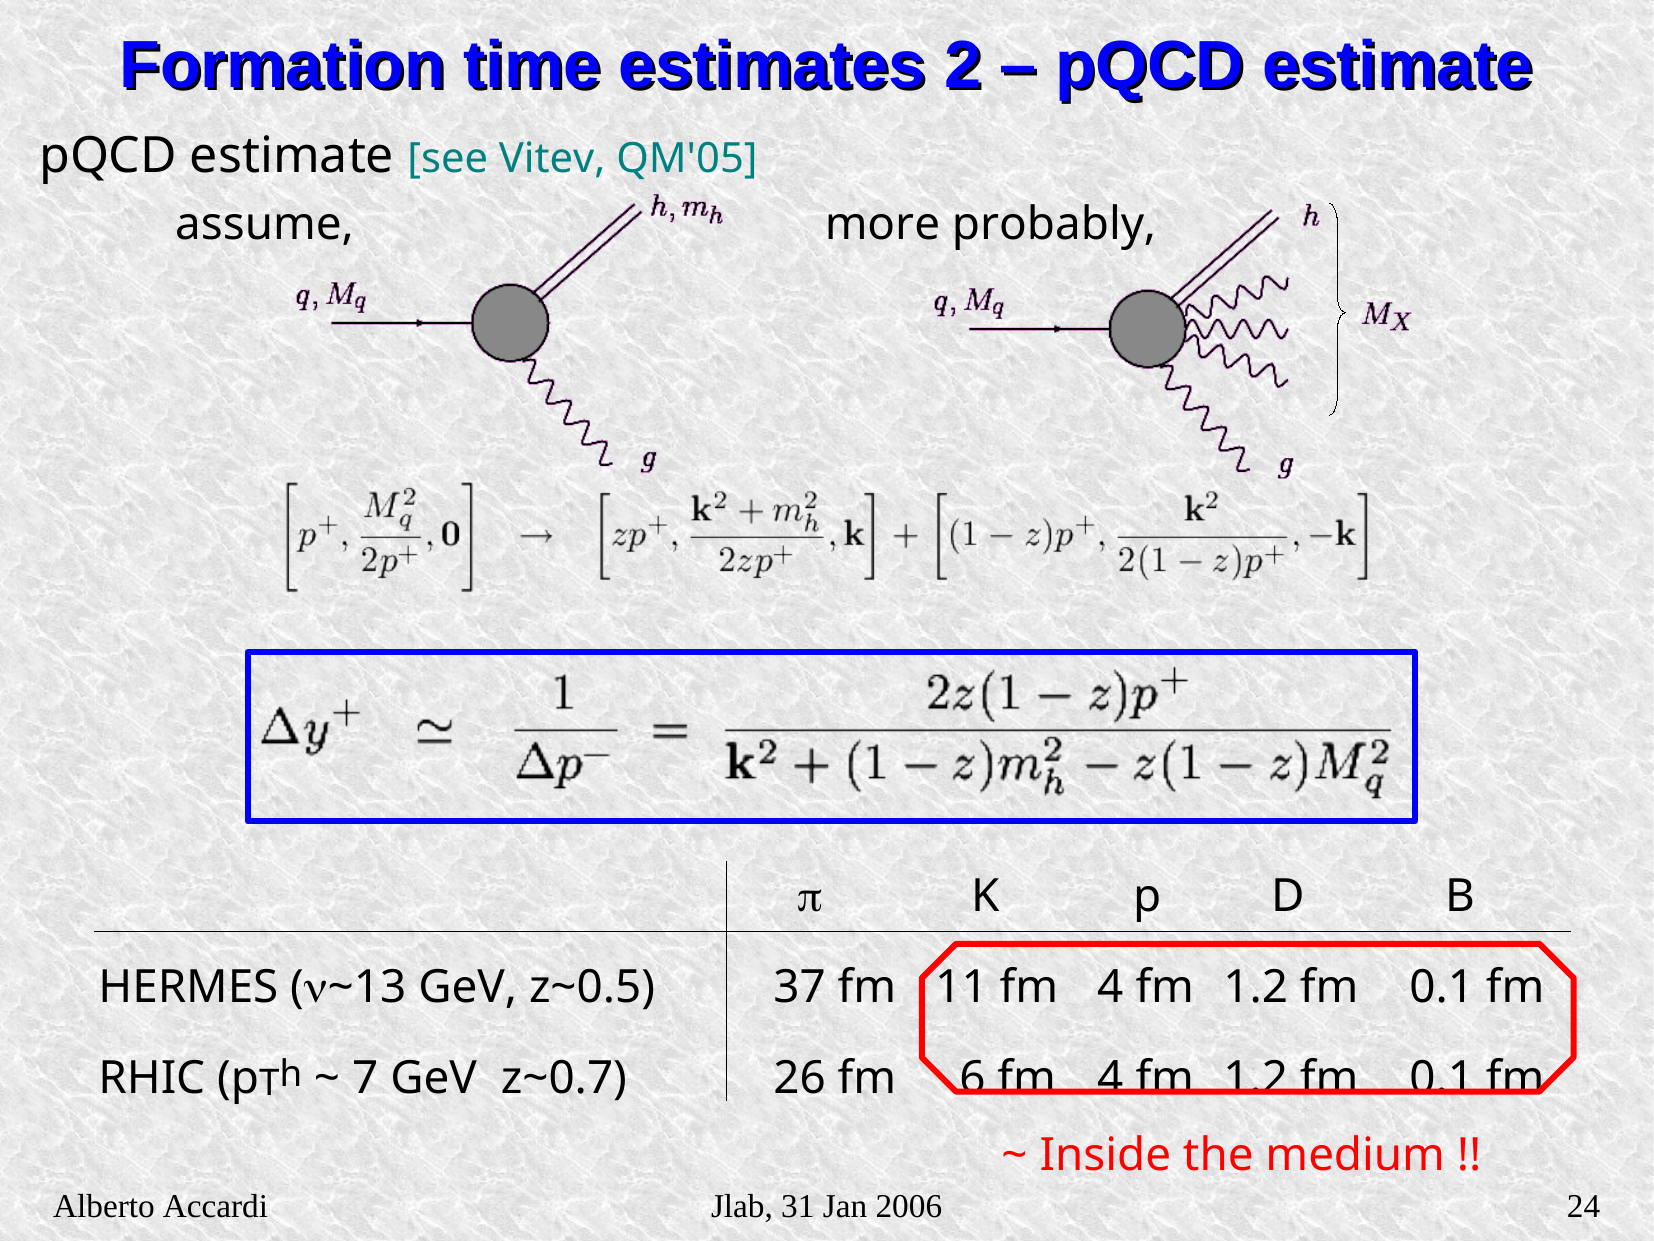

Formation time estimates 2 – pQCD estimate
pQCD estimate [see Vitev, QM'05]
more probably,
assume,
									 p		 K	 p	 D 	 B
HERMES (n~13 GeV, z~0.5)		37 fm	 11 fm	 4 fm	1.2 fm	 0.1 fm
RHIC (pTh ~ 7 GeV z~0.7)		26 fm	 6 fm	 4 fm	1.2 fm	 0.1 fm
~ Inside the medium !!
Alberto Accardi
Padova U.
24